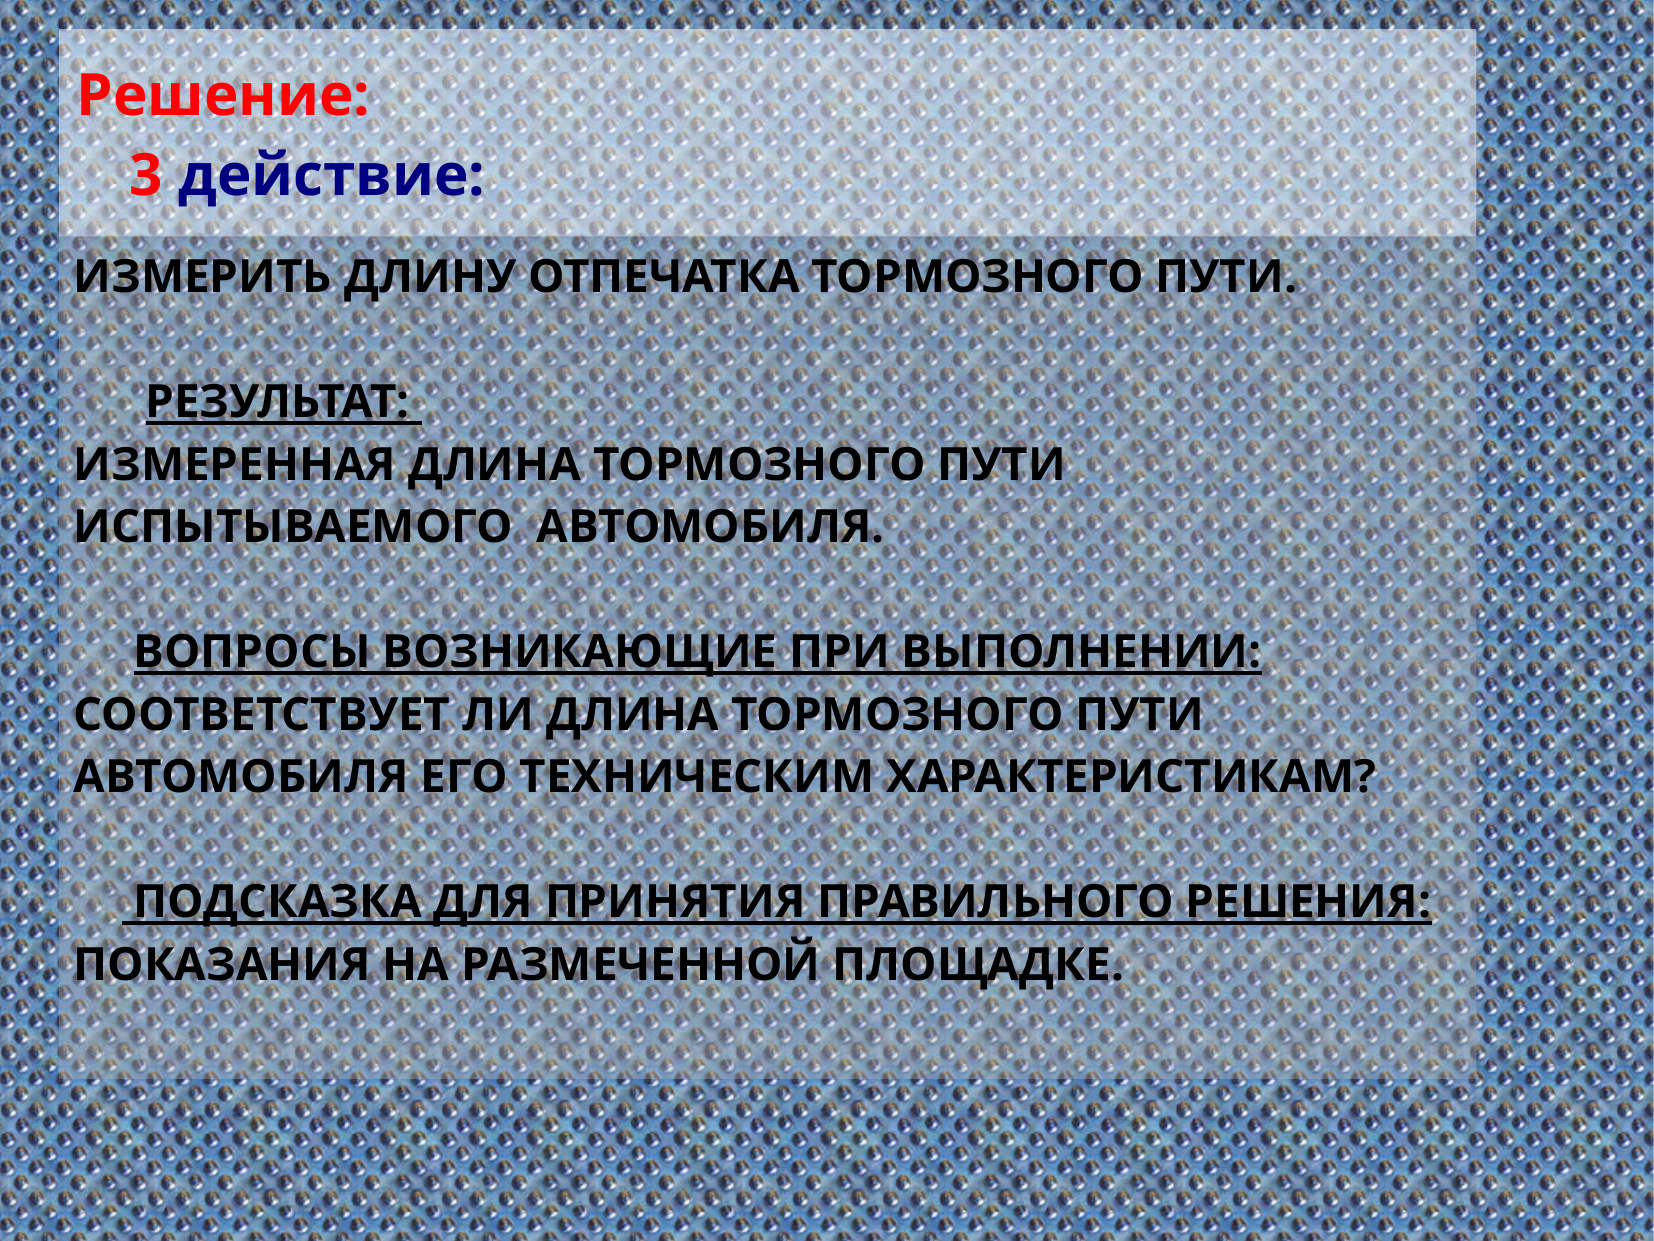

# Решение: 3 действие:
ИЗМЕРИТЬ ДЛИНУ ОТПЕЧАТКА ТОРМОЗНОГО ПУТИ.
 РЕЗУЛЬТАТ:
ИЗМЕРЕННАЯ ДЛИНА ТОРМОЗНОГО ПУТИ ИСПЫТЫВАЕМОГО АВТОМОБИЛЯ.
 ВОПРОСЫ ВОЗНИКАЮЩИЕ ПРИ ВЫПОЛНЕНИИ:
СООТВЕТСТВУЕТ ЛИ ДЛИНА ТОРМОЗНОГО ПУТИ АВТОМОБИЛЯ ЕГО ТЕХНИЧЕСКИМ ХАРАКТЕРИСТИКАМ?
 ПОДСКАЗКА ДЛЯ ПРИНЯТИЯ ПРАВИЛЬНОГО РЕШЕНИЯ:
ПОКАЗАНИЯ НА РАЗМЕЧЕННОЙ ПЛОЩАДКЕ.